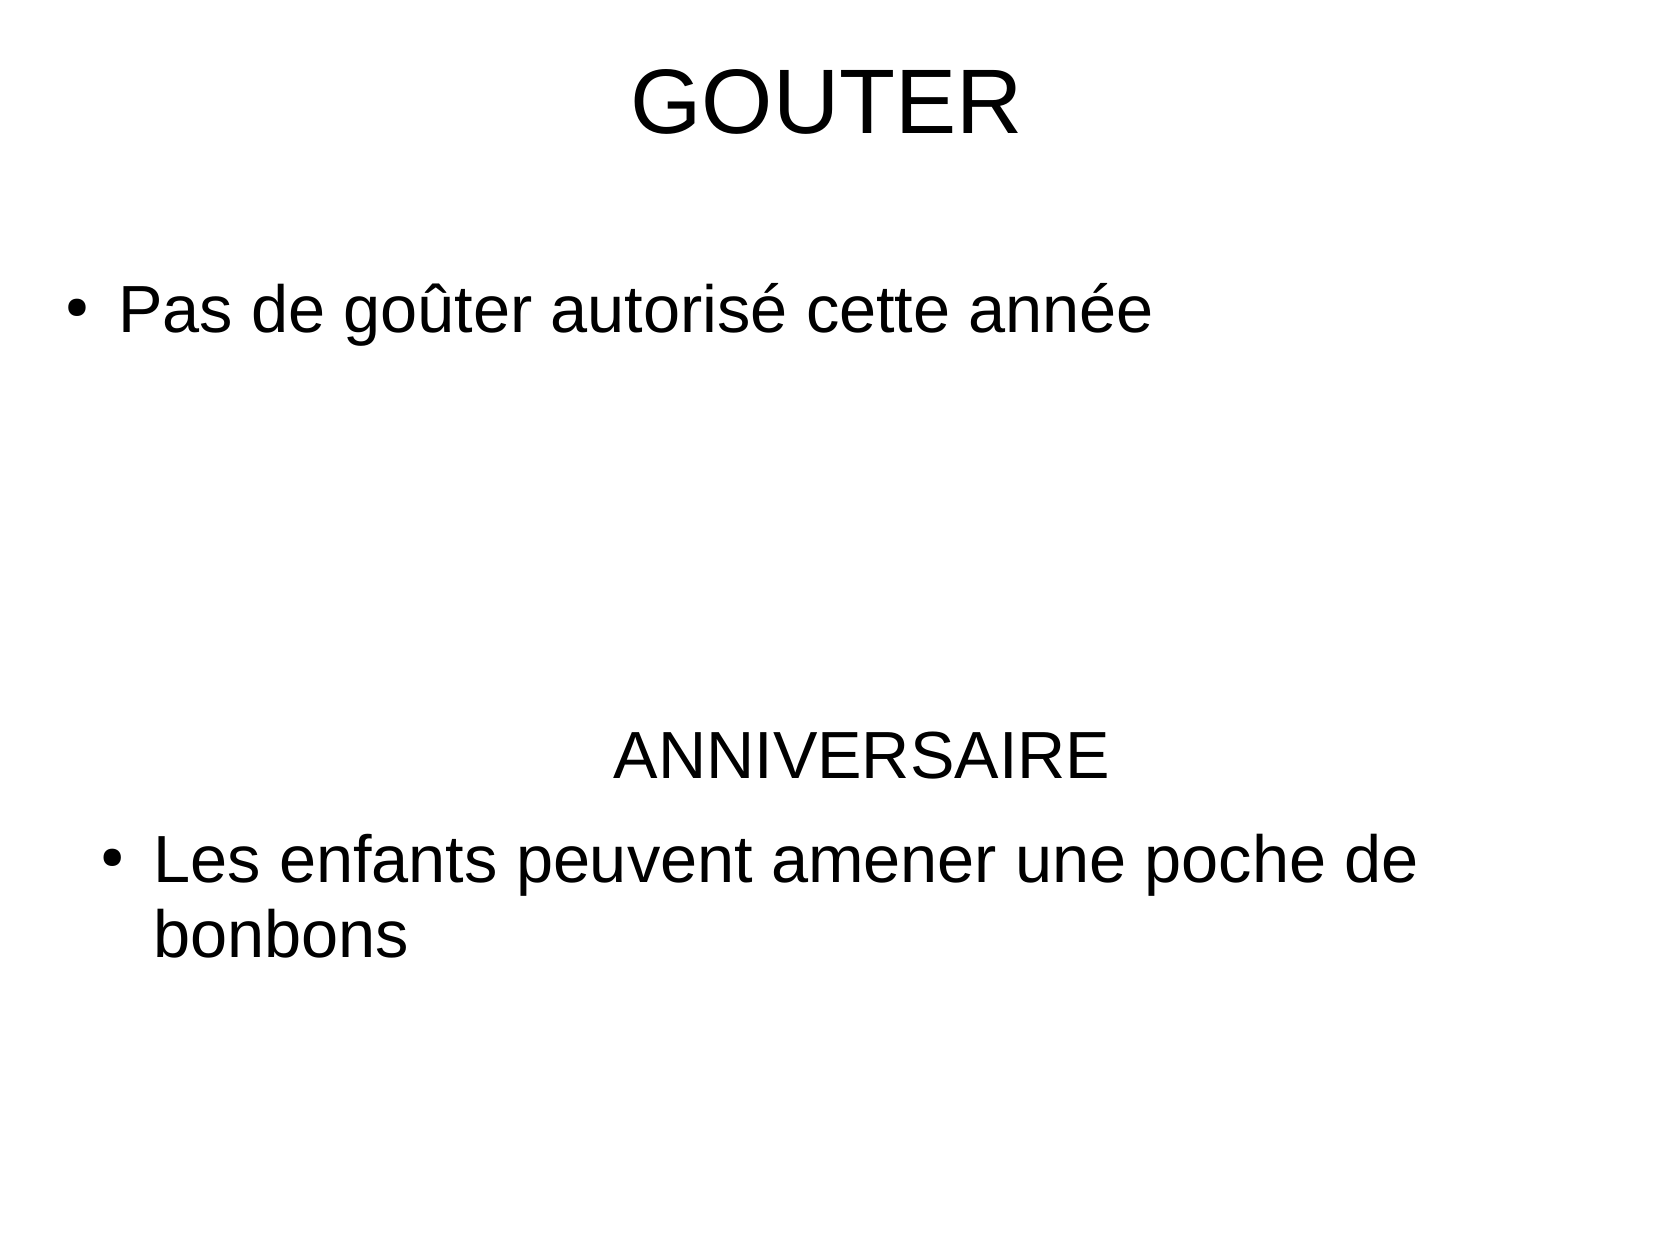

# GOUTER
Pas de goûter autorisé cette année
ANNIVERSAIRE
Les enfants peuvent amener une poche de bonbons